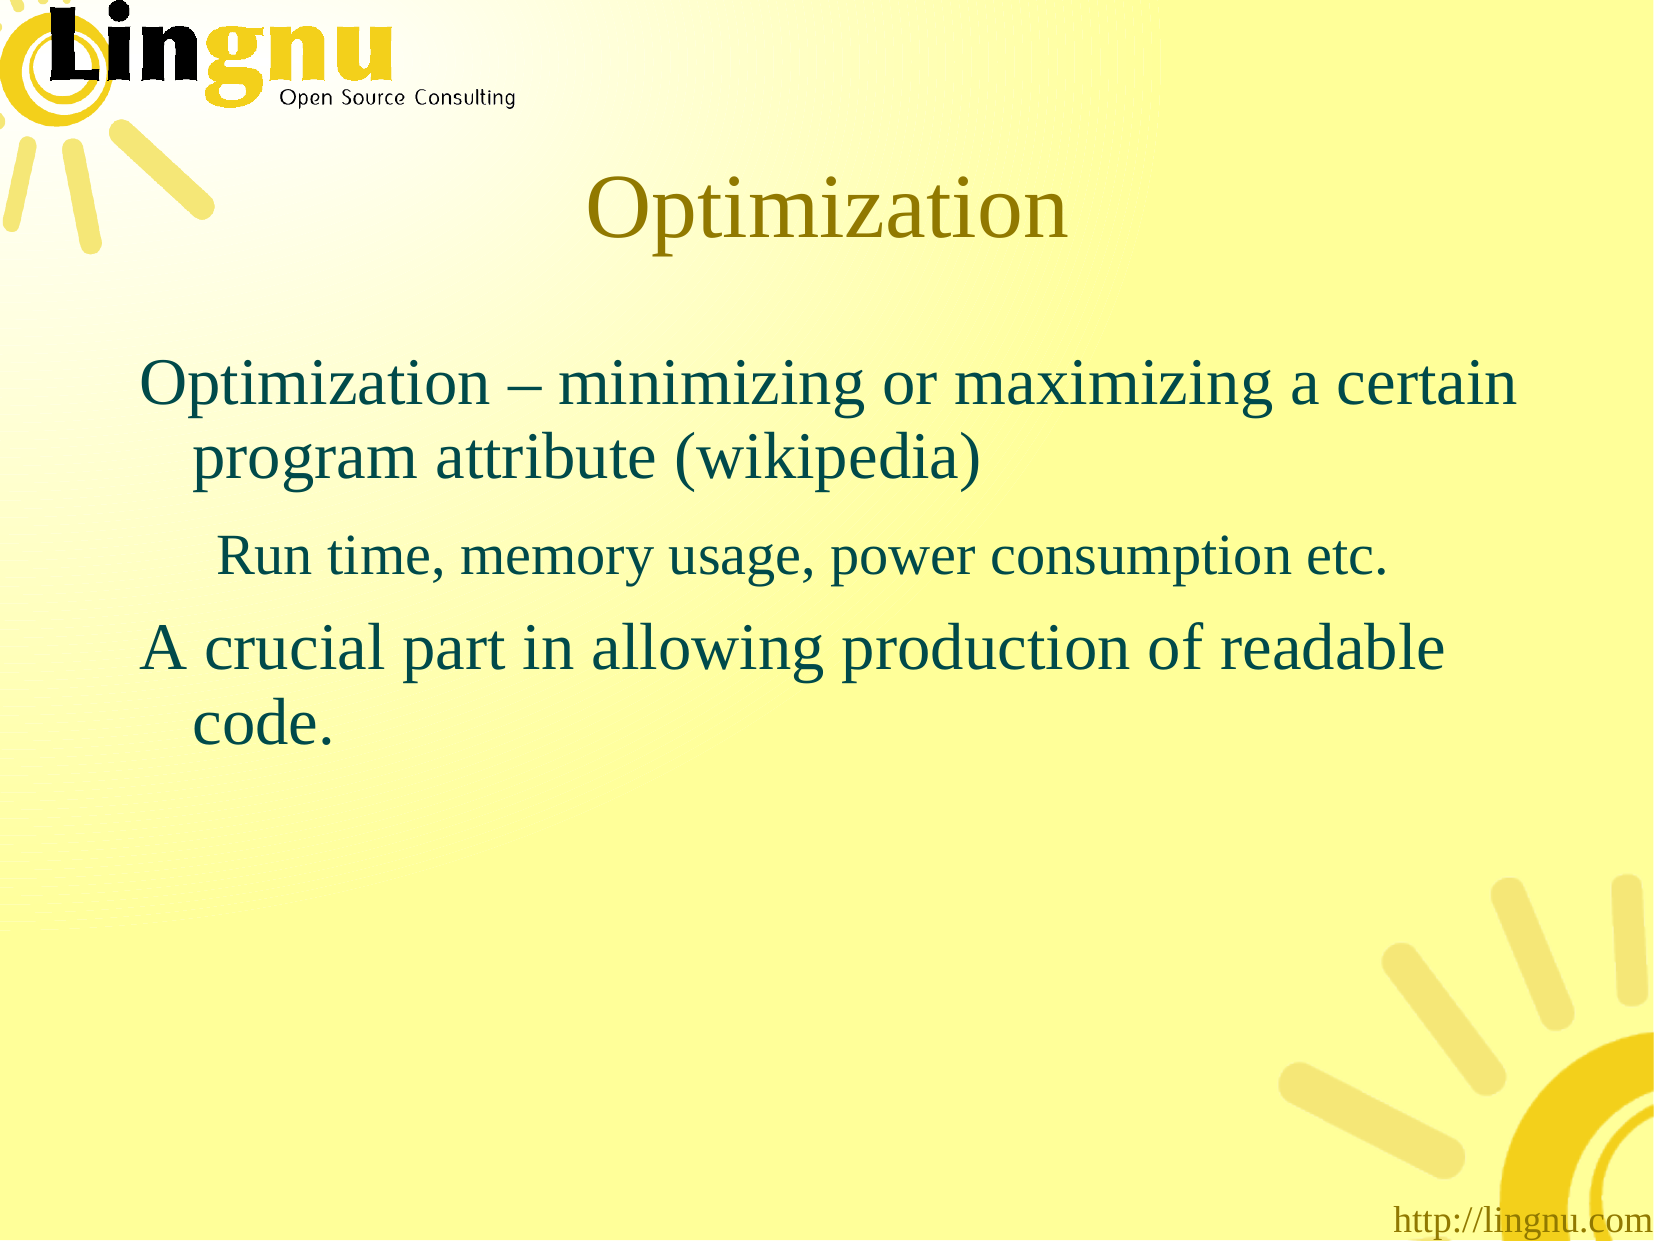

# Optimization
Optimization – minimizing or maximizing a certain program attribute (wikipedia)
Run time, memory usage, power consumption etc.
A crucial part in allowing production of readable code.